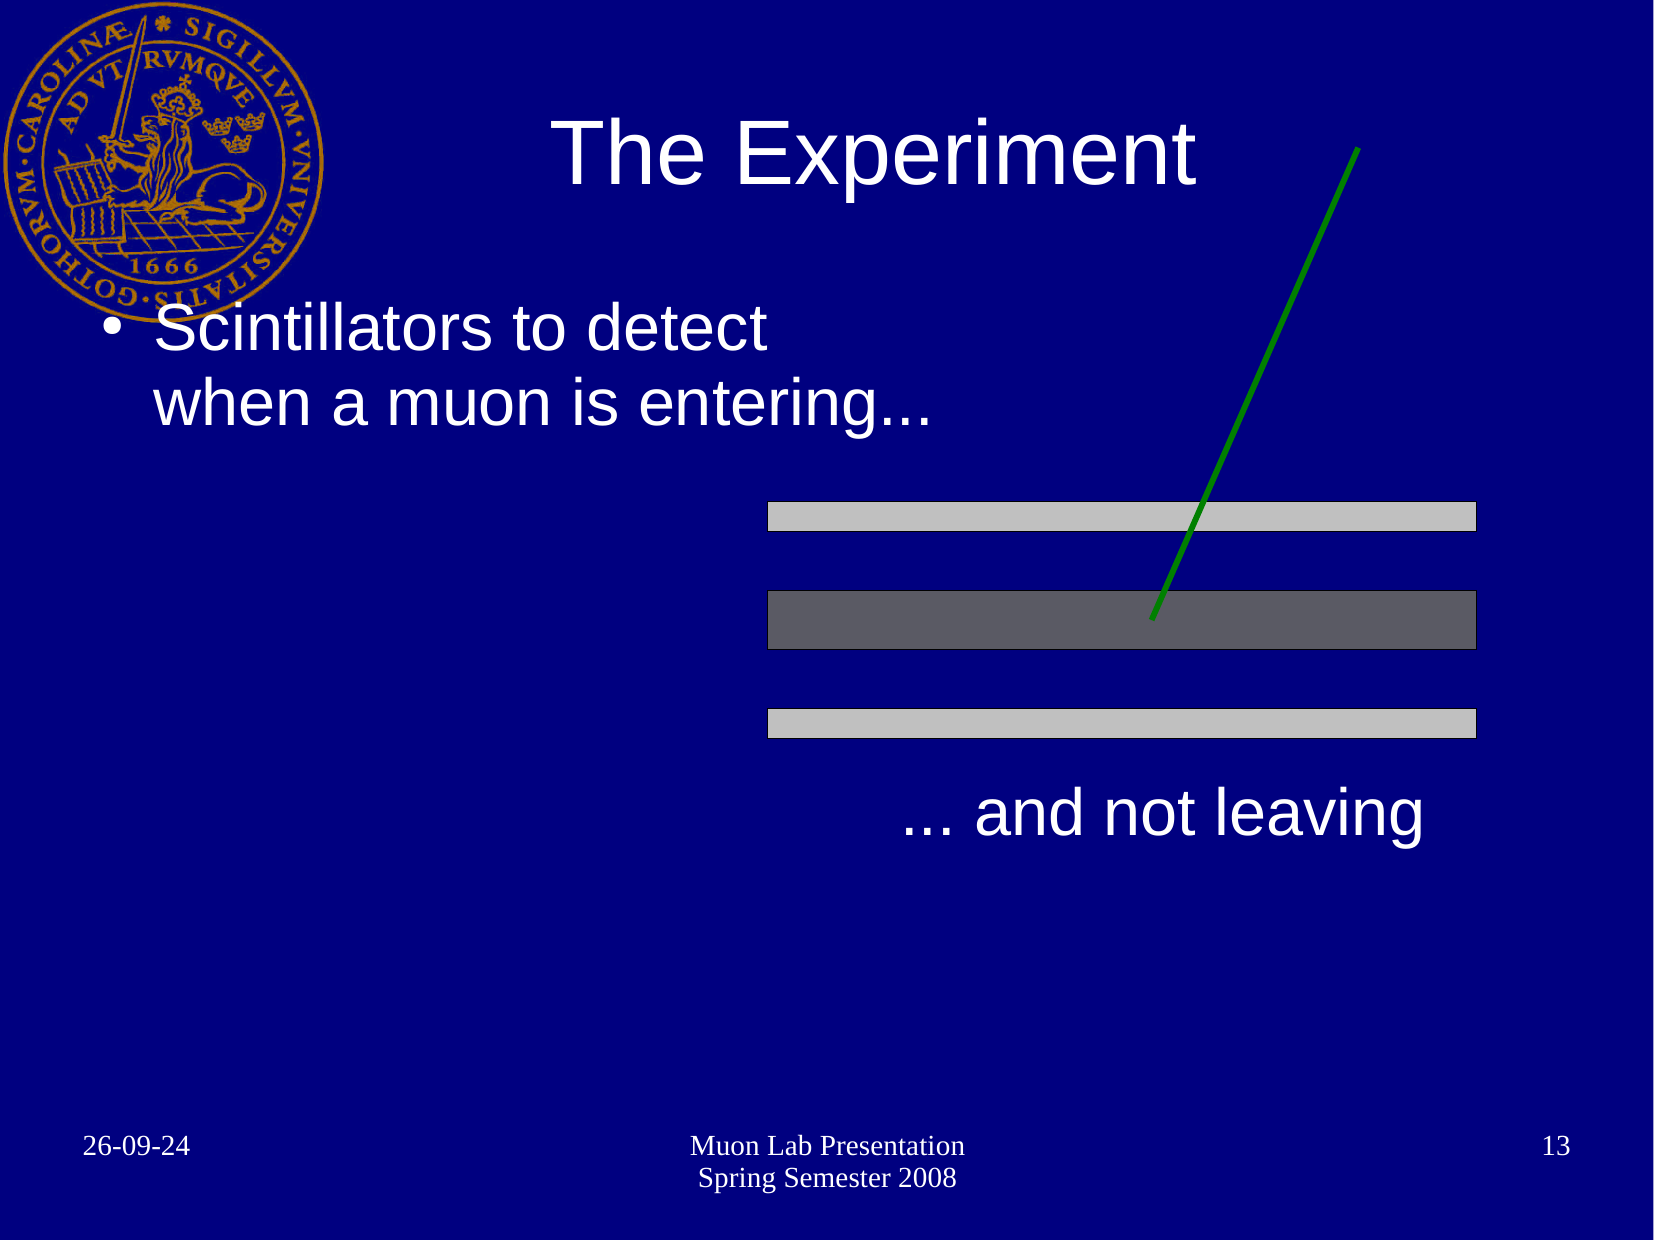

# The Experiment
Scintillators to detect
when a muon is entering...
... and not leaving
13